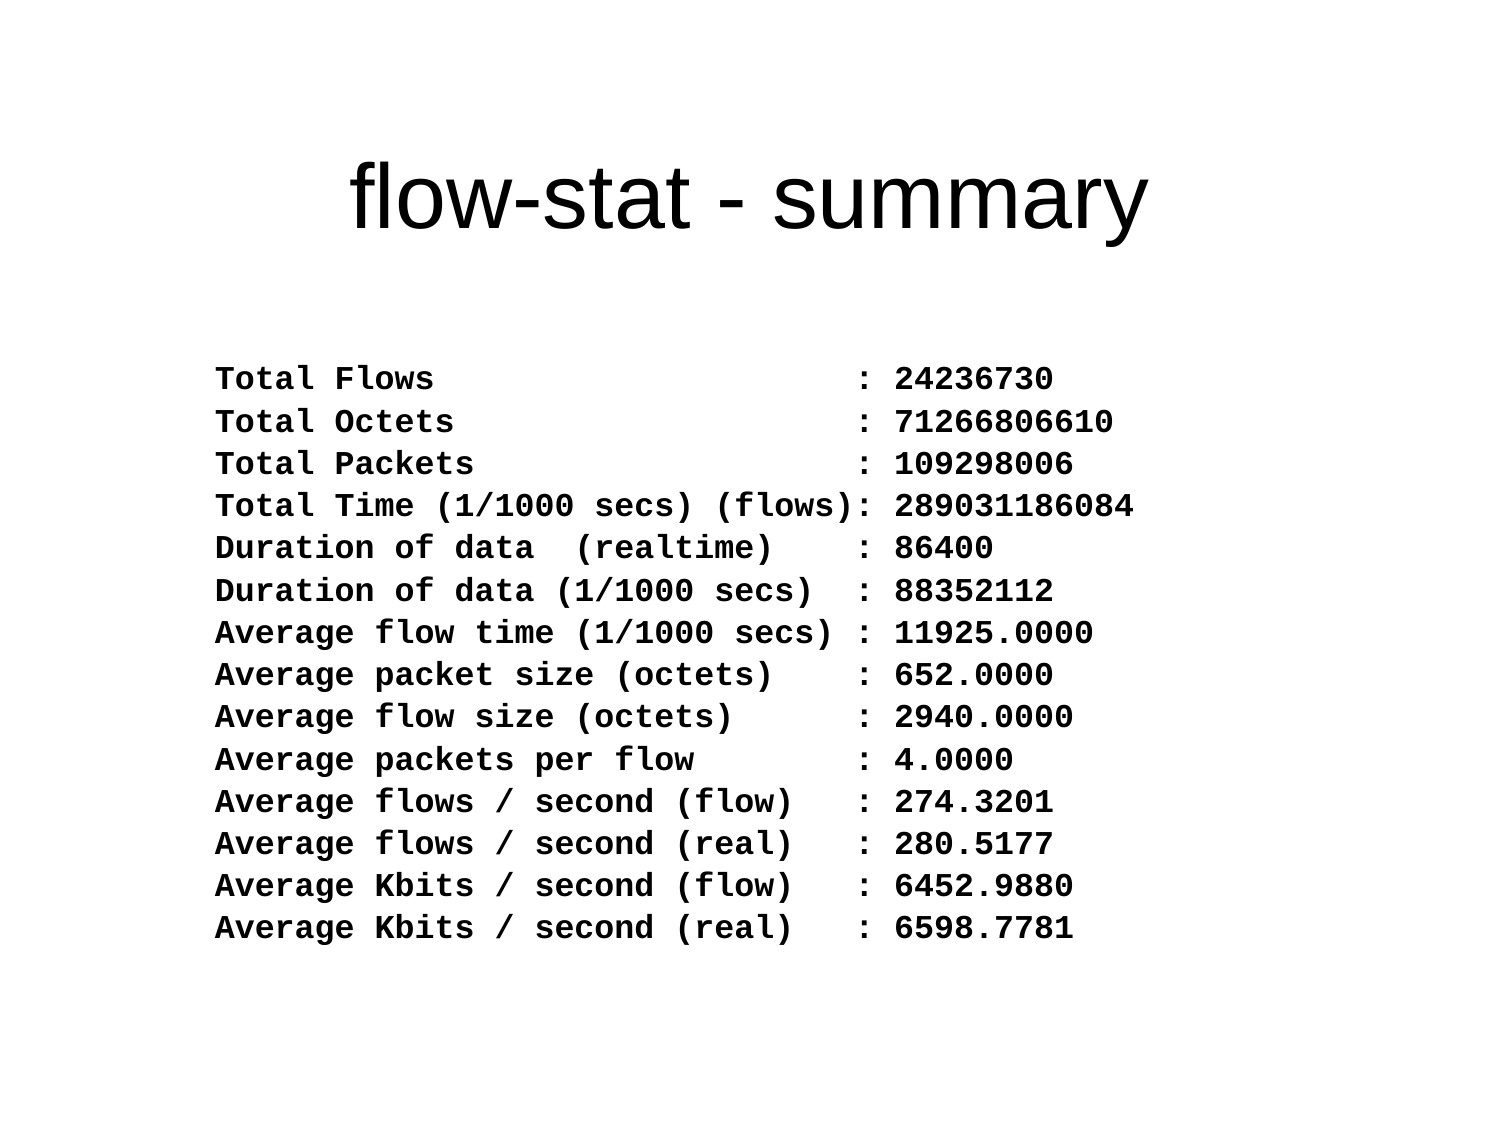

# flow-stat - summary
Total Flows : 24236730
Total Octets : 71266806610
Total Packets : 109298006
Total Time (1/1000 secs) (flows): 289031186084
Duration of data (realtime) : 86400
Duration of data (1/1000 secs) : 88352112
Average flow time (1/1000 secs) : 11925.0000
Average packet size (octets) : 652.0000
Average flow size (octets) : 2940.0000
Average packets per flow : 4.0000
Average flows / second (flow) : 274.3201
Average flows / second (real) : 280.5177
Average Kbits / second (flow) : 6452.9880
Average Kbits / second (real) : 6598.7781